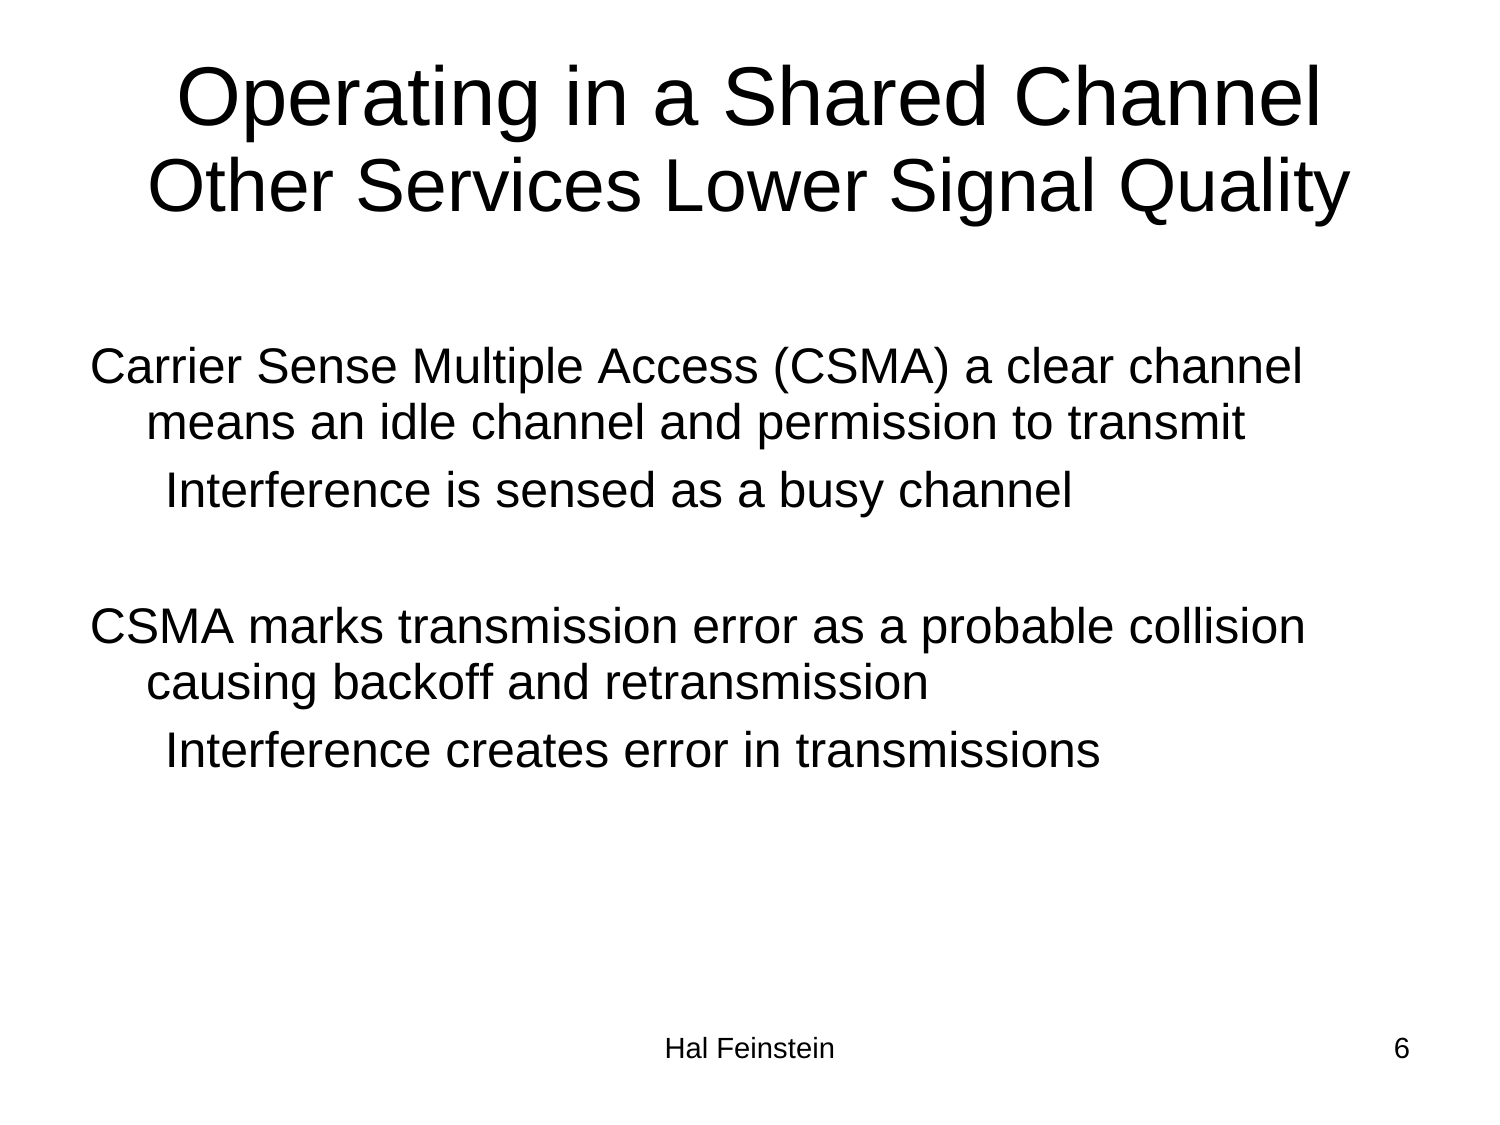

# Operating in a Shared Channel Other Services Lower Signal Quality
Carrier Sense Multiple Access (CSMA) a clear channel means an idle channel and permission to transmit
Interference is sensed as a busy channel
CSMA marks transmission error as a probable collision causing backoff and retransmission
Interference creates error in transmissions
Hal Feinstein
6